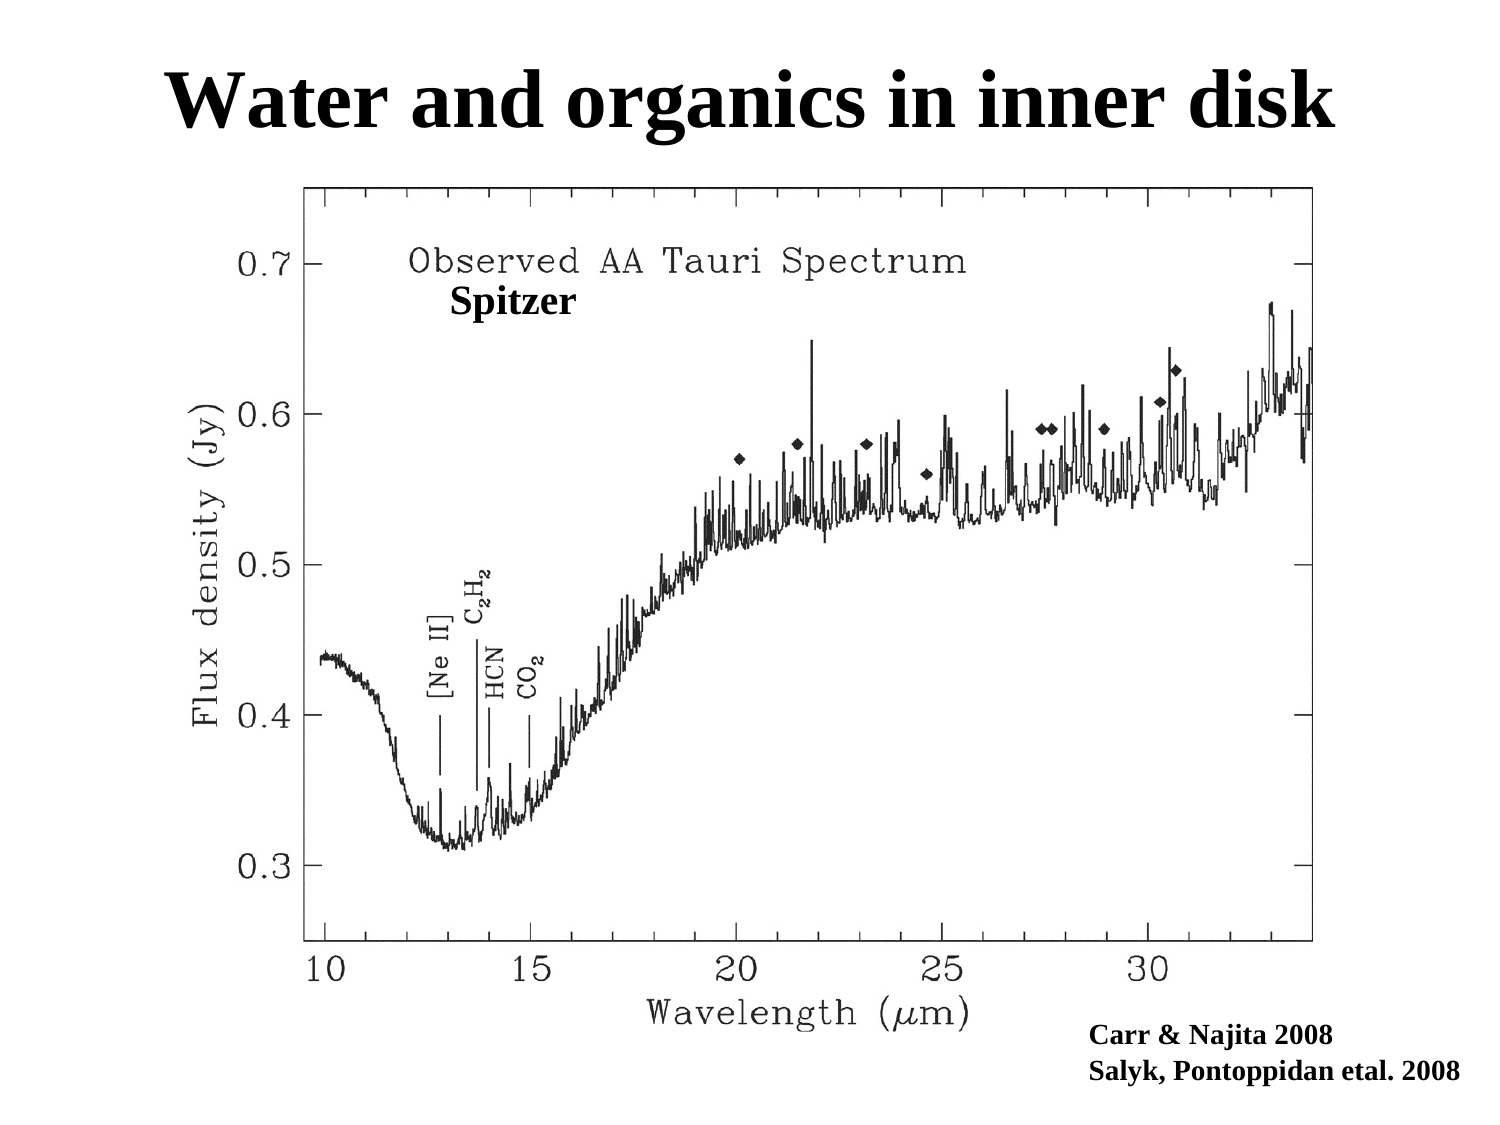

# Water and organics in inner disk
Spitzer
Carr & Najita 2008
Salyk, Pontoppidan etal. 2008